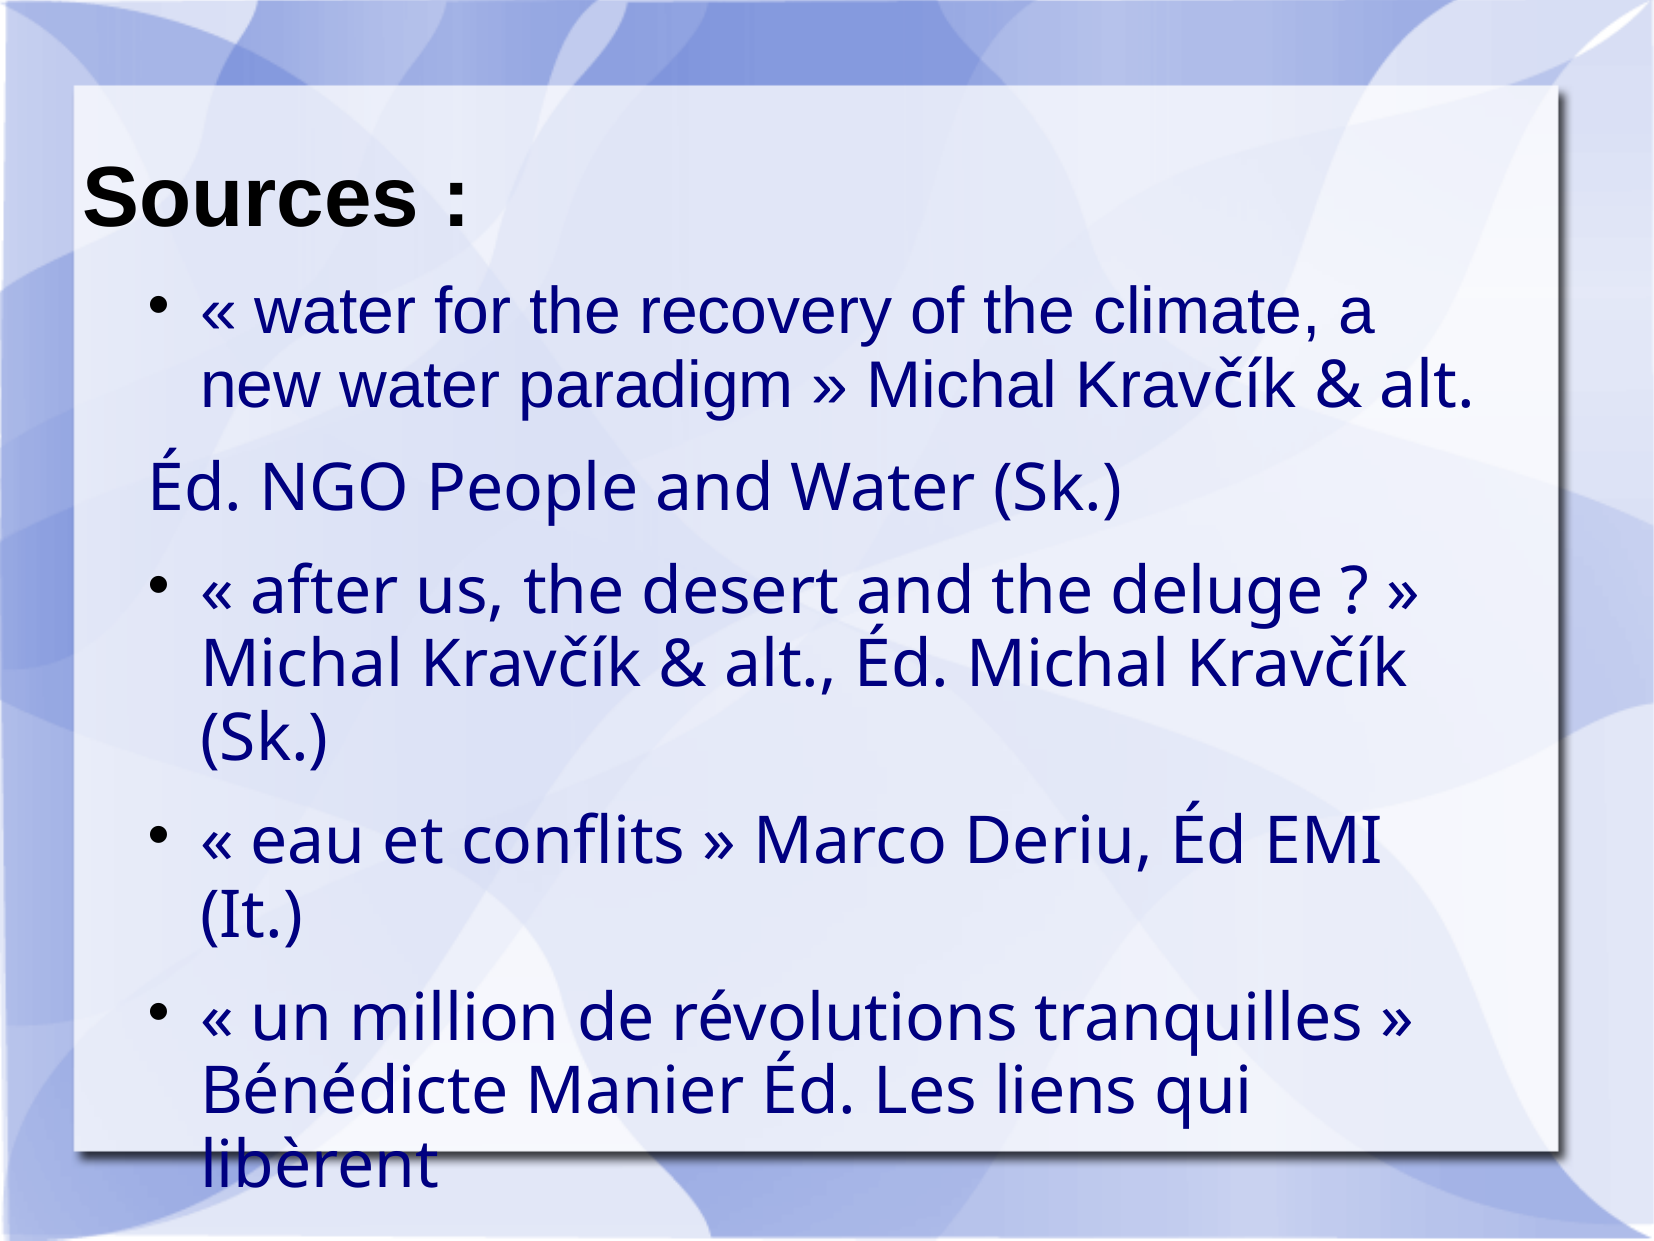

# Sources :
« water for the recovery of the climate, a new water paradigm » Michal Kravčík & alt.
Éd. NGO People and Water (Sk.)
« after us, the desert and the deluge ? » Michal Kravčík & alt., Éd. Michal Kravčík (Sk.)
« eau et conflits » Marco Deriu, Éd EMI (It.)
« un million de révolutions tranquilles » Bénédicte Manier Éd. Les liens qui libèrent